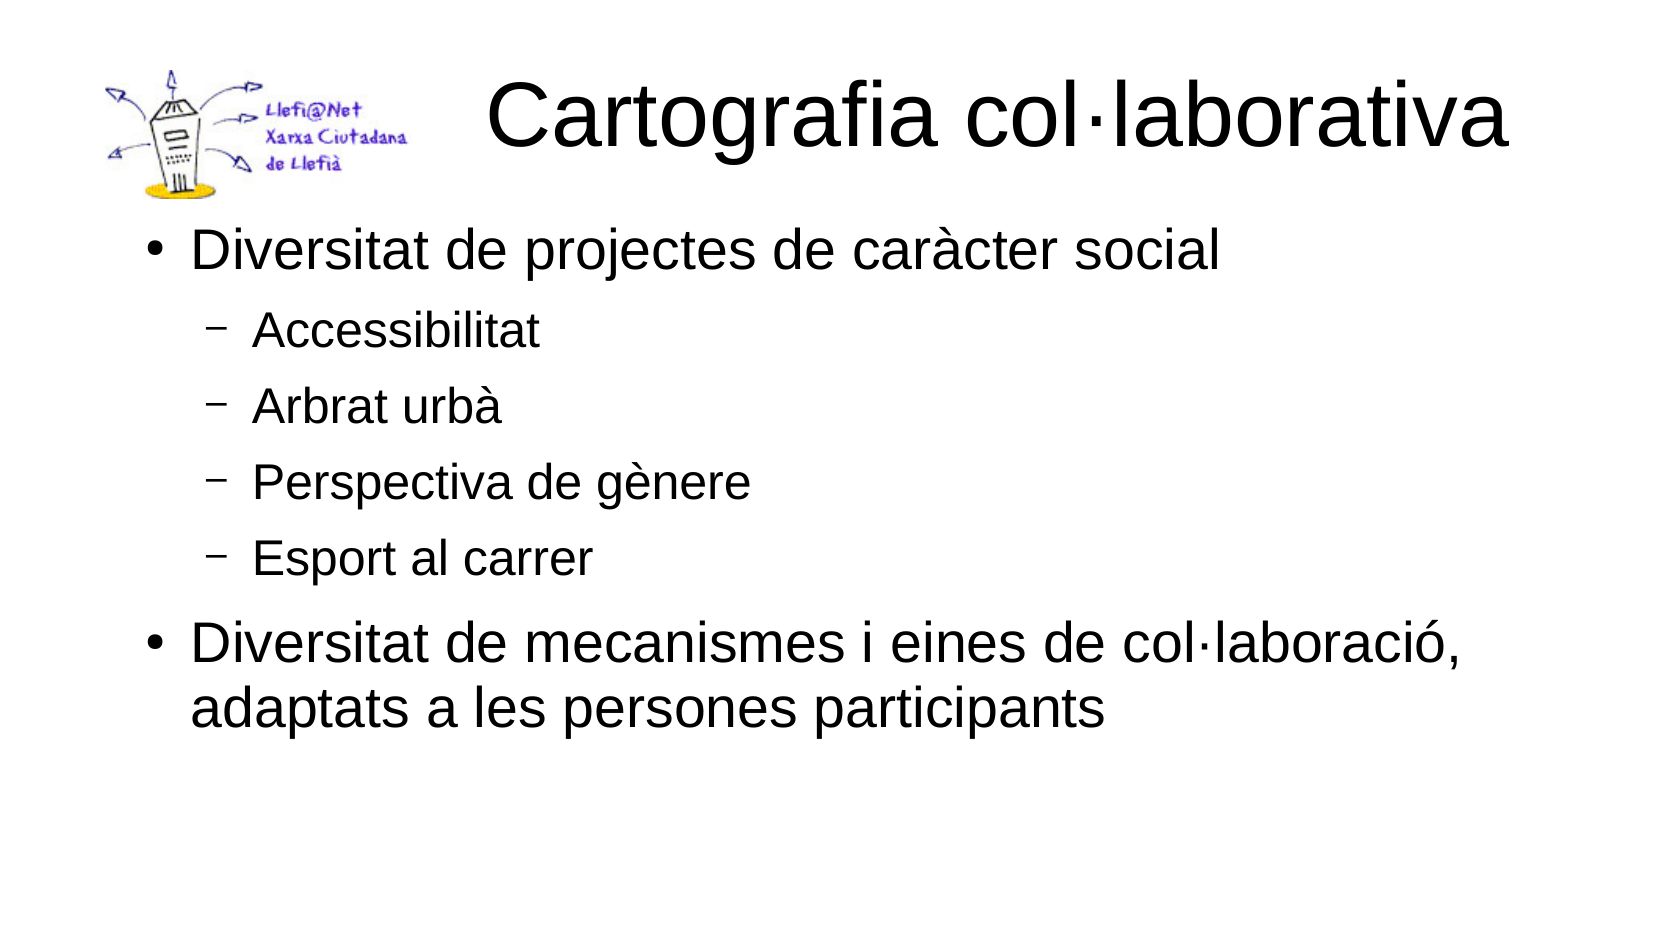

# Cartografia col·laborativa
Diversitat de projectes de caràcter social
Accessibilitat
Arbrat urbà
Perspectiva de gènere
Esport al carrer
Diversitat de mecanismes i eines de col·laboració, adaptats a les persones participants